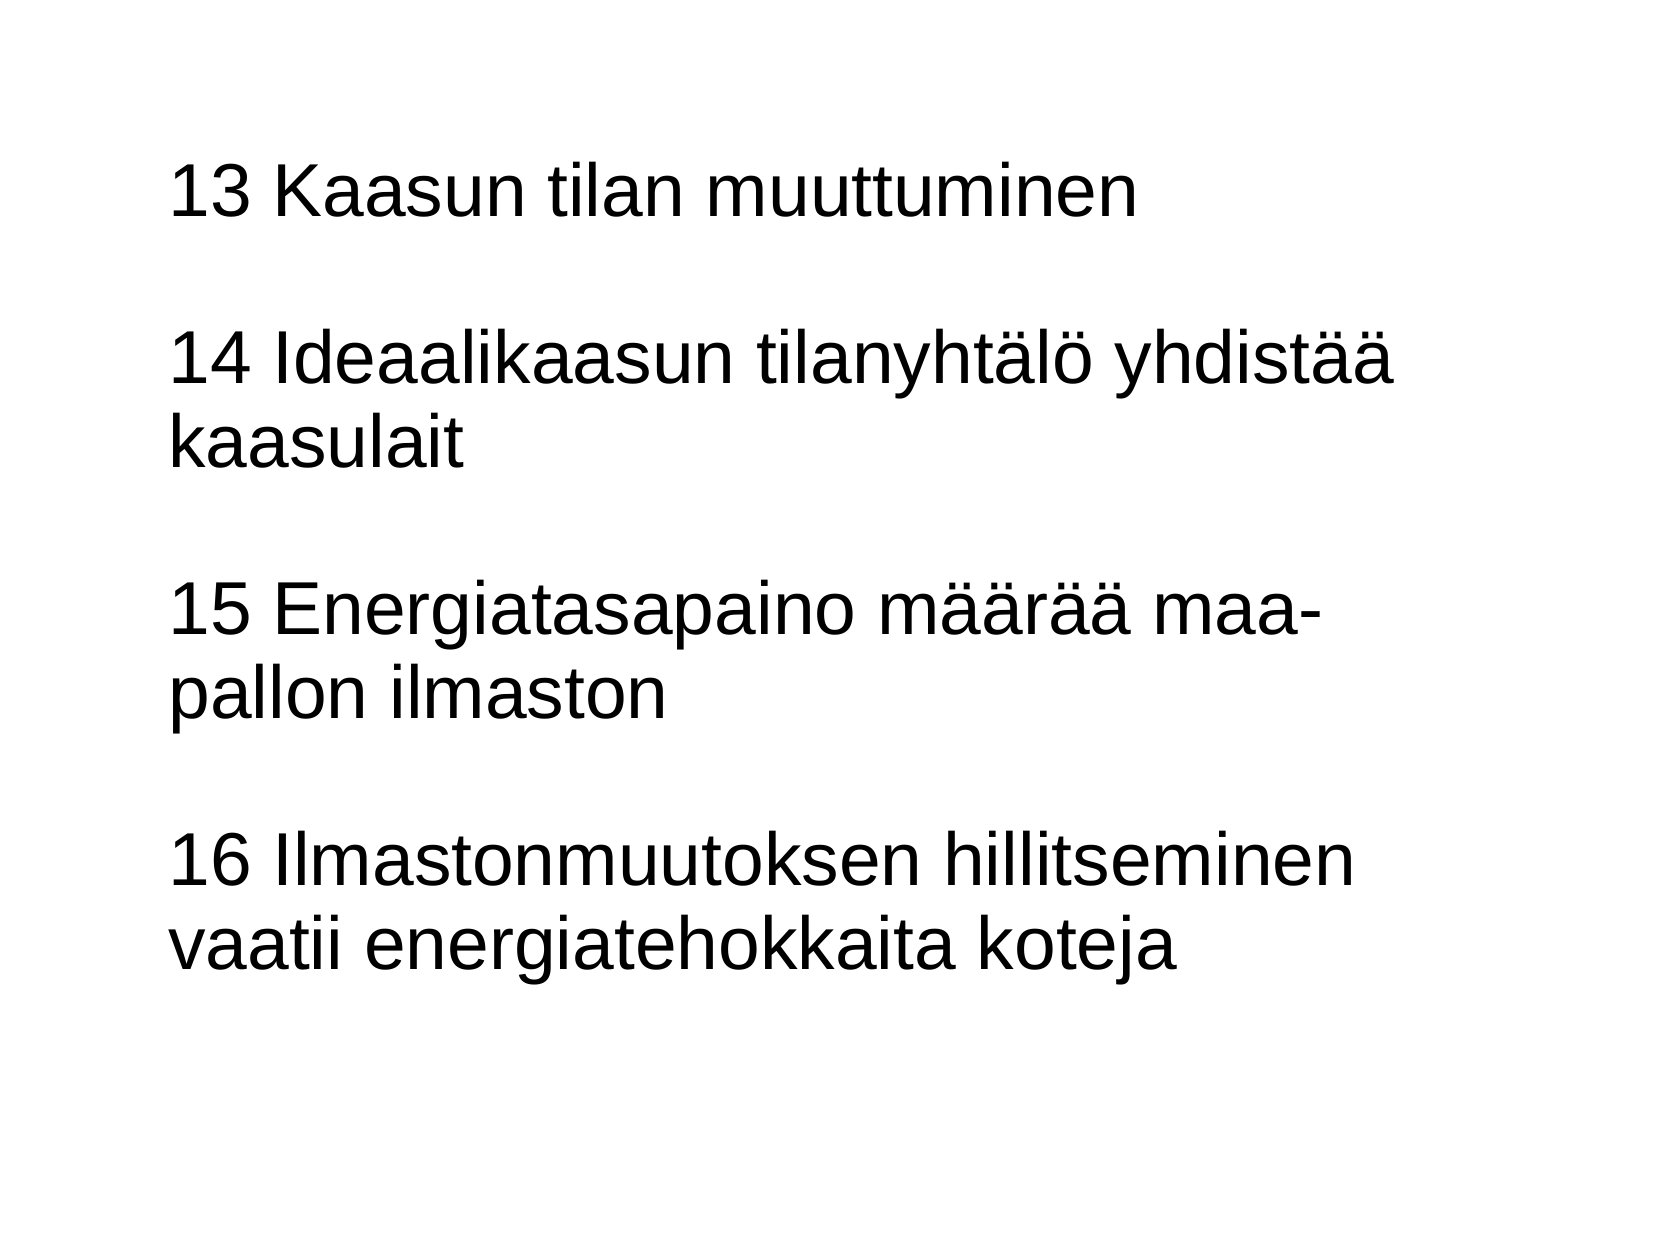

13 Kaasun tilan muuttuminen
14 Ideaalikaasun tilanyhtälö yhdistää kaasulait
15 Energiatasapaino määrää maa-pallon ilmaston
16 Ilmastonmuutoksen hillitseminen vaatii energiatehokkaita koteja